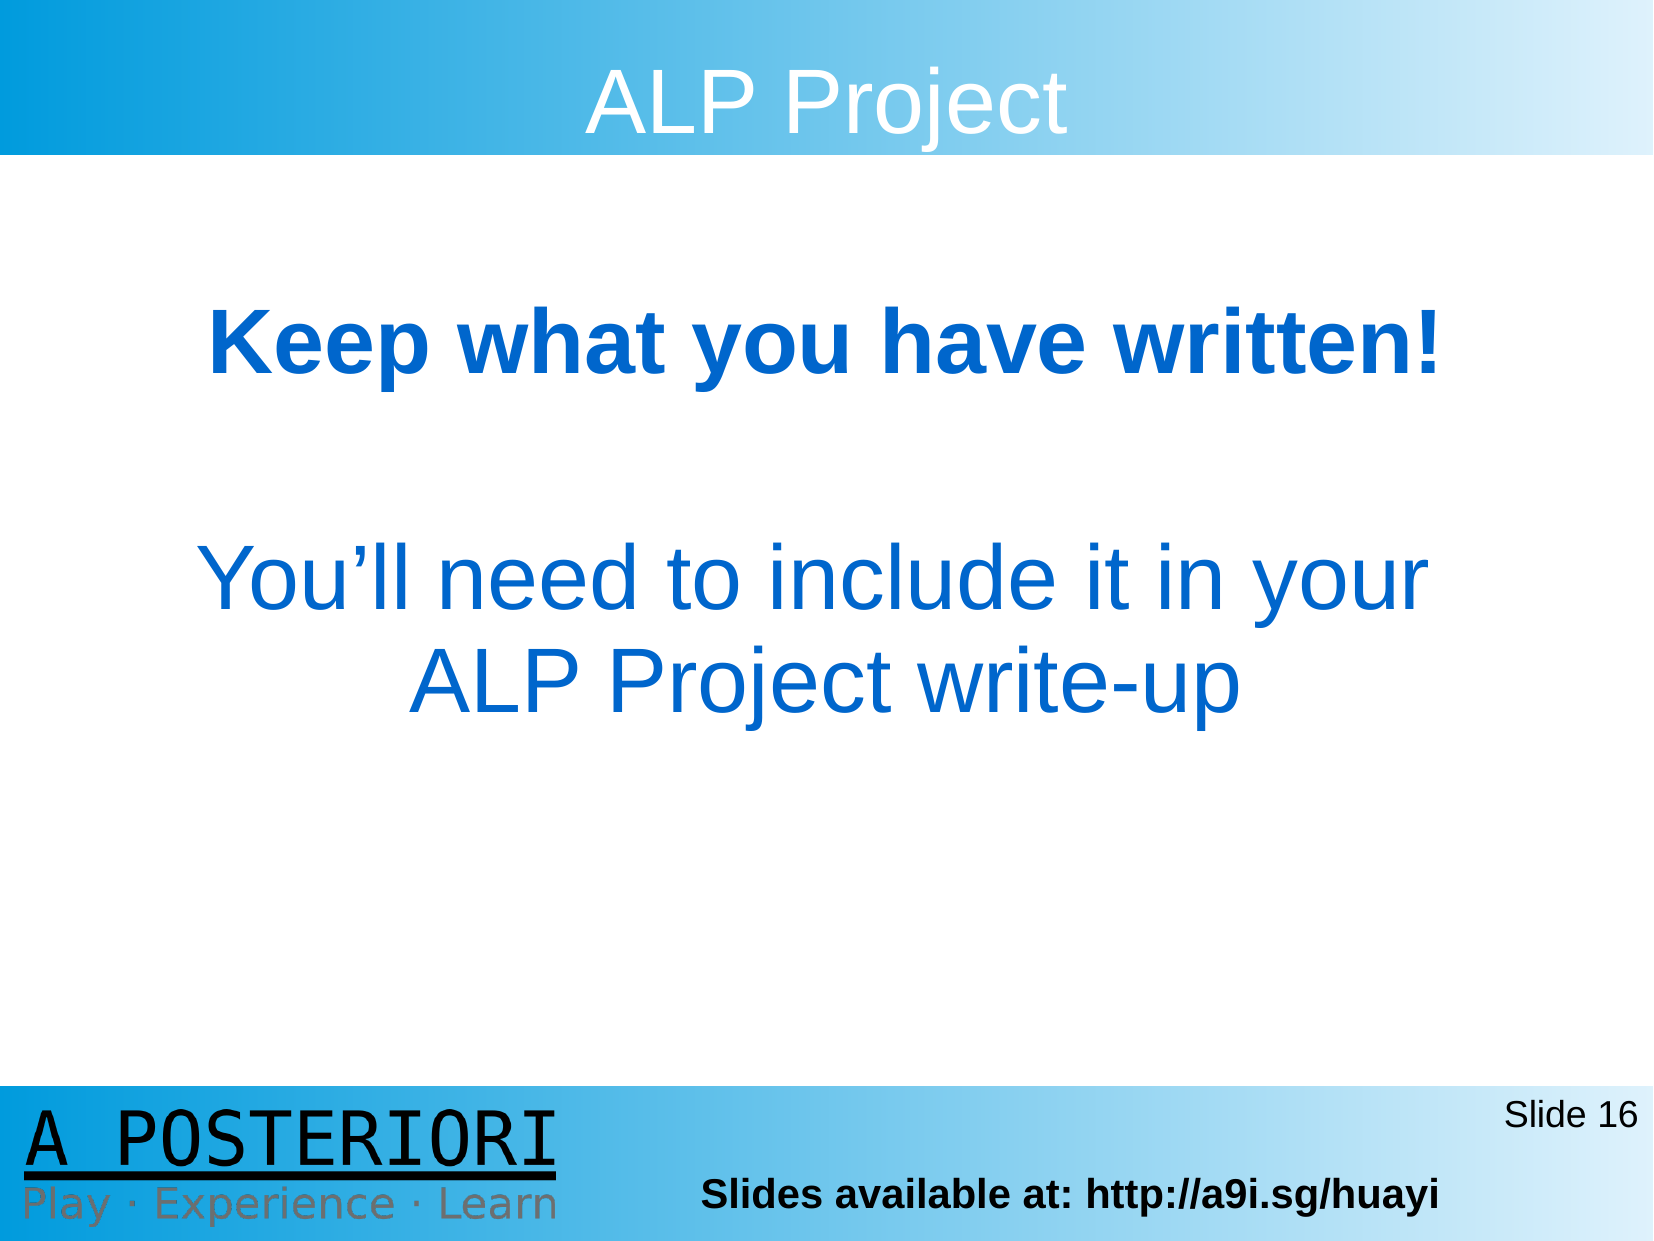

# ALP Project
Keep what you have written!
You’ll need to include it in your
ALP Project write-up